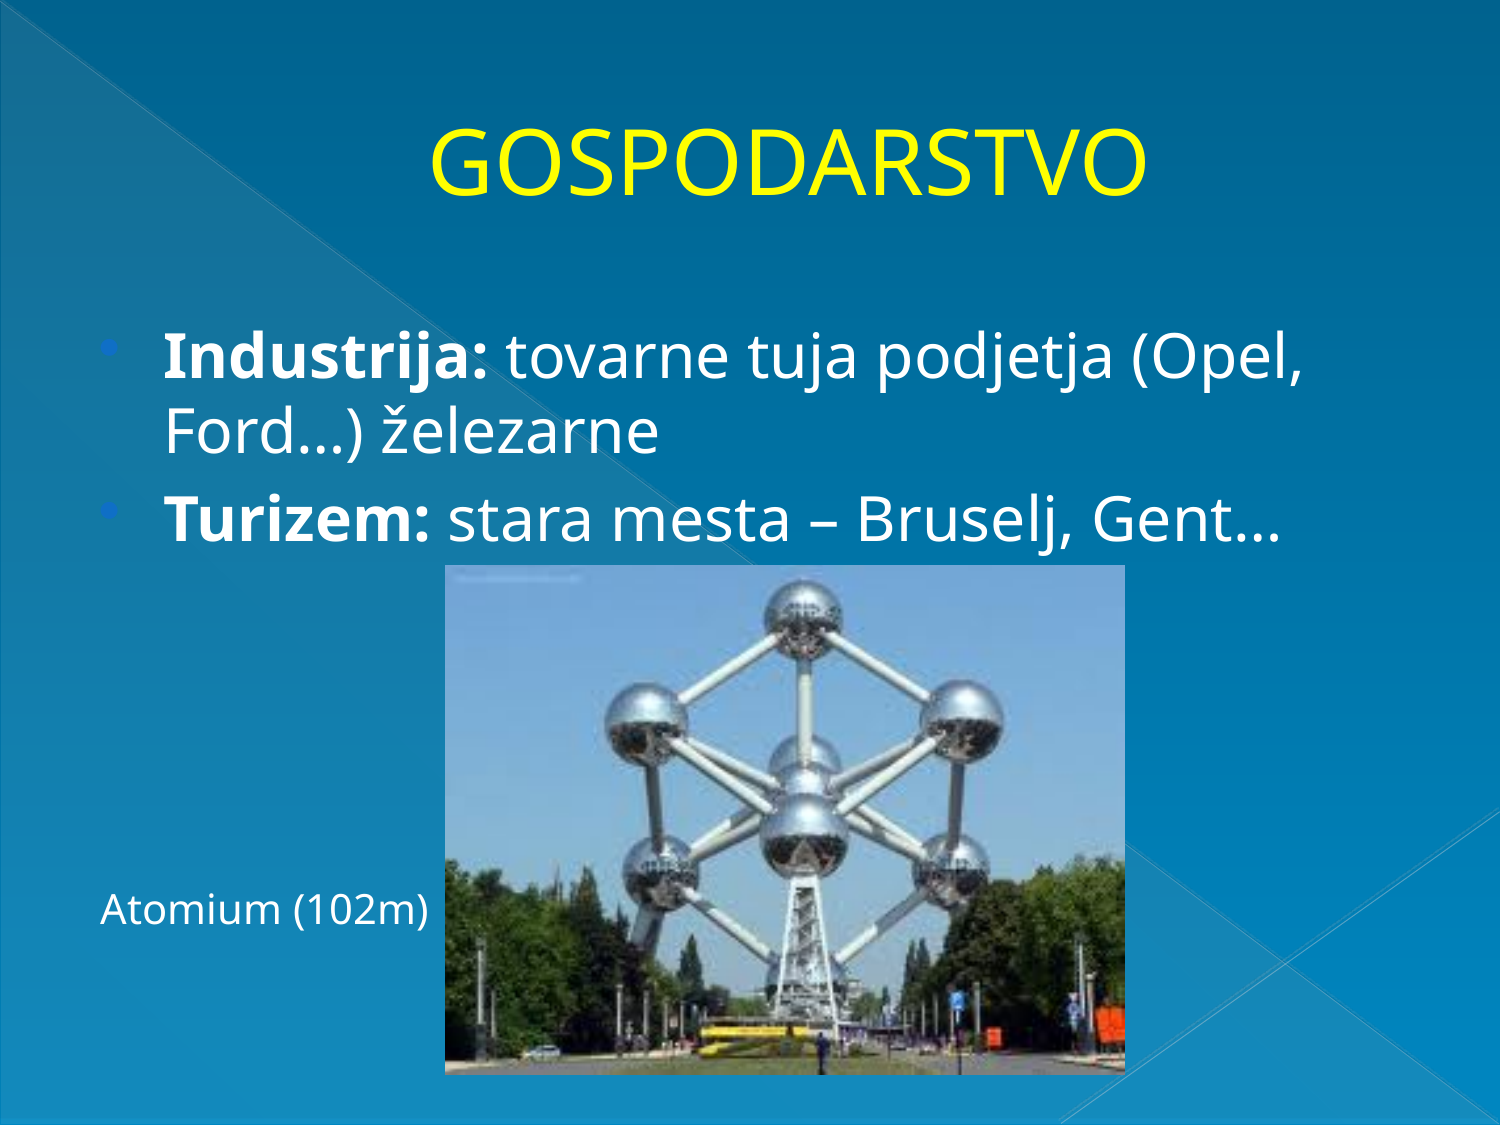

# GOSPODARSTVO
Industrija: tovarne tuja podjetja (Opel, Ford…) železarne
Turizem: stara mesta – Bruselj, Gent…
Atomium (102m)